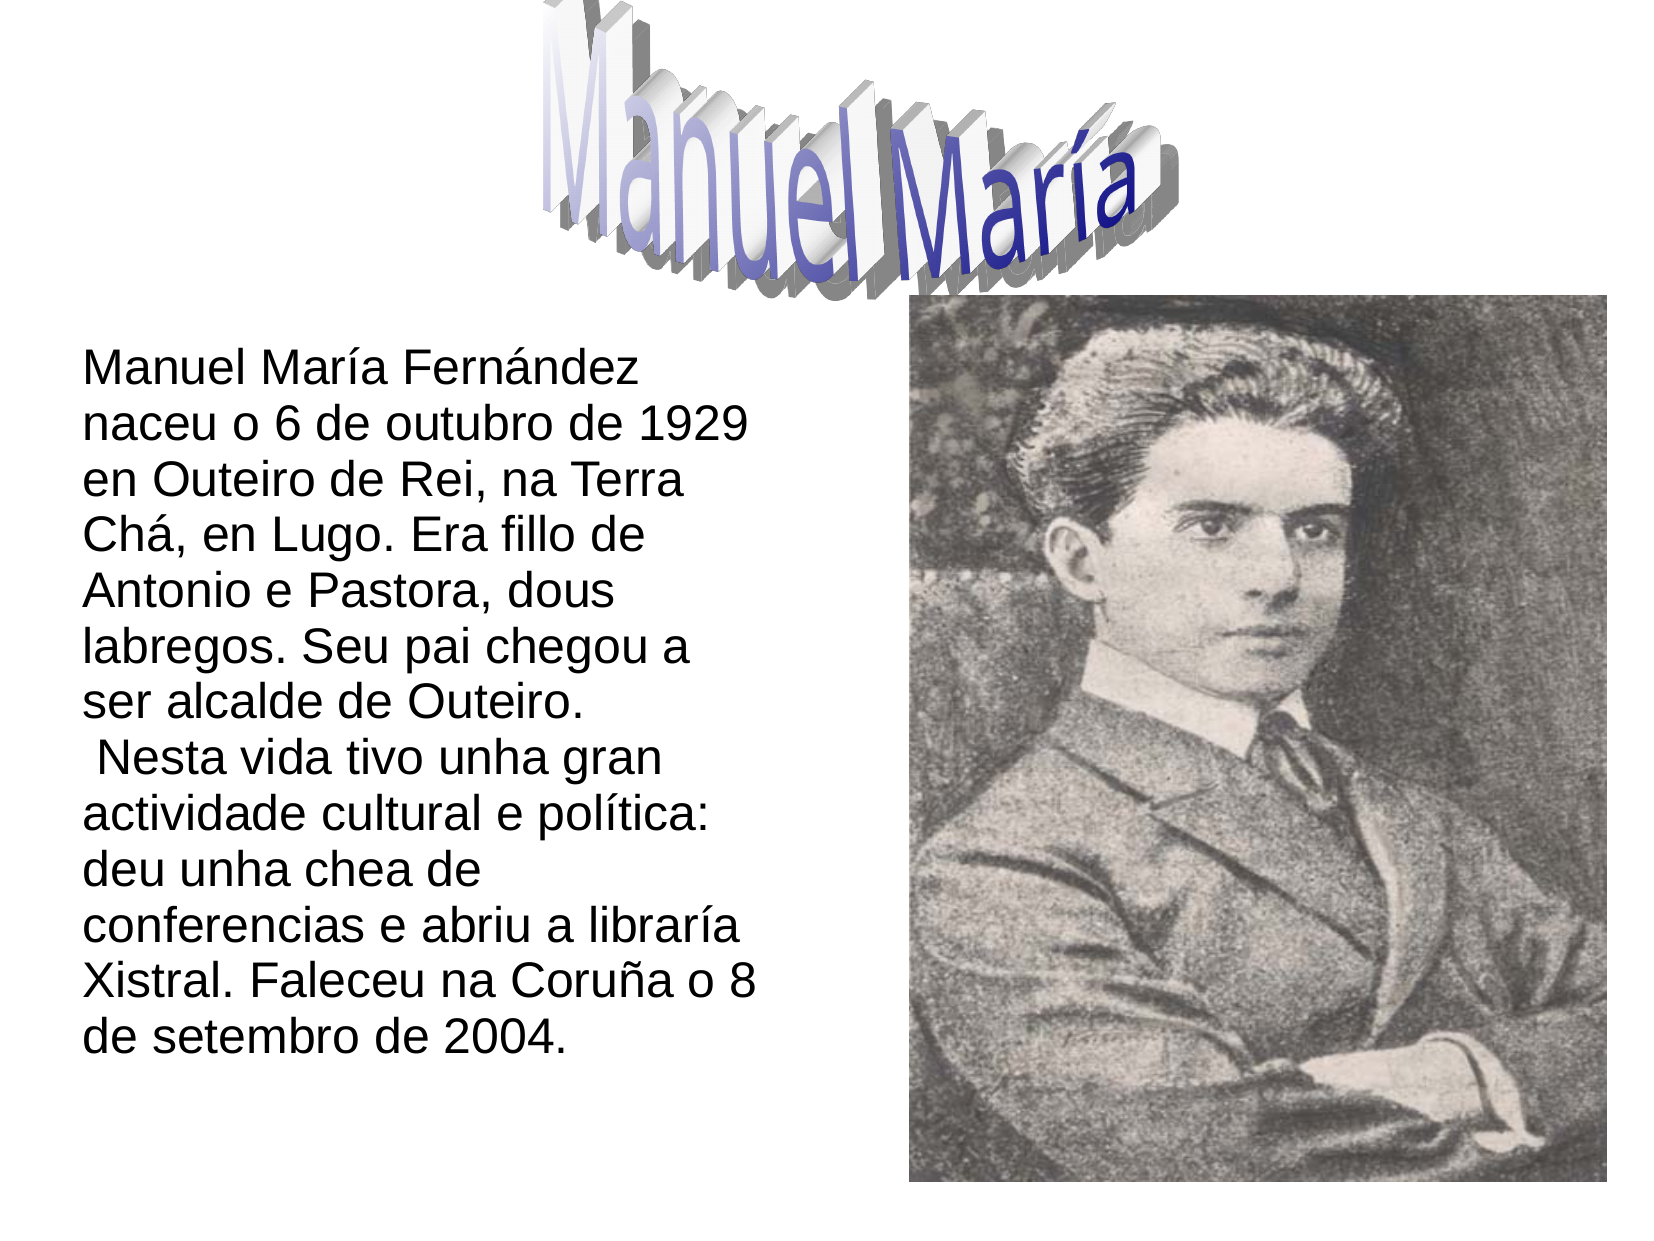

Manuel María Fernández naceu o 6 de outubro de 1929 en Outeiro de Rei, na Terra Chá, en Lugo. Era fillo de Antonio e Pastora, dous labregos. Seu pai chegou a ser alcalde de Outeiro.
 Nesta vida tivo unha gran actividade cultural e política: deu unha chea de conferencias e abriu a libraría Xistral. Faleceu na Coruña o 8 de setembro de 2004.
Manuel María
#